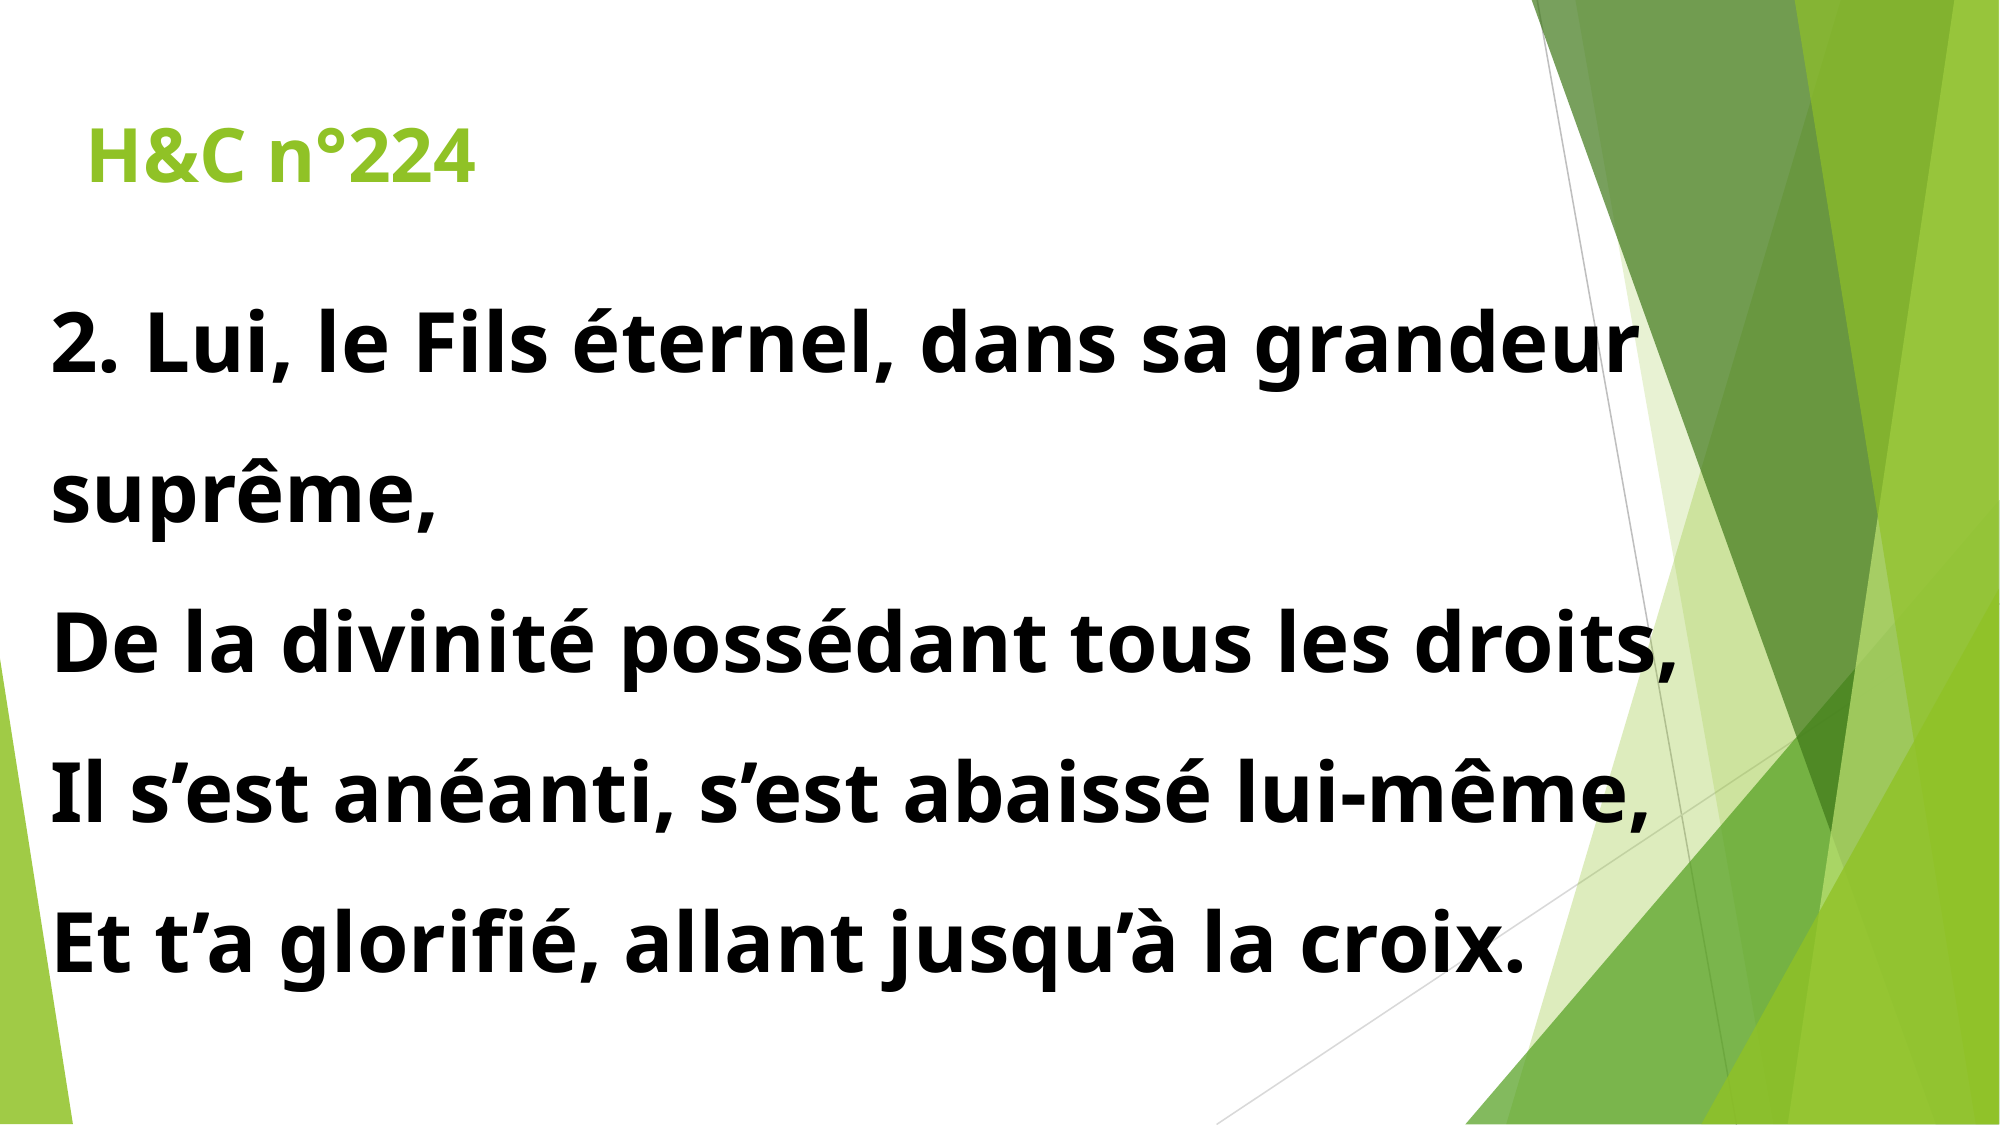

H&C n°224
2. Lui, le Fils éternel, dans sa grandeur suprême,
De la divinité possédant tous les droits,
Il s’est anéanti, s’est abaissé lui-même,
Et t’a glorifié, allant jusqu’à la croix.